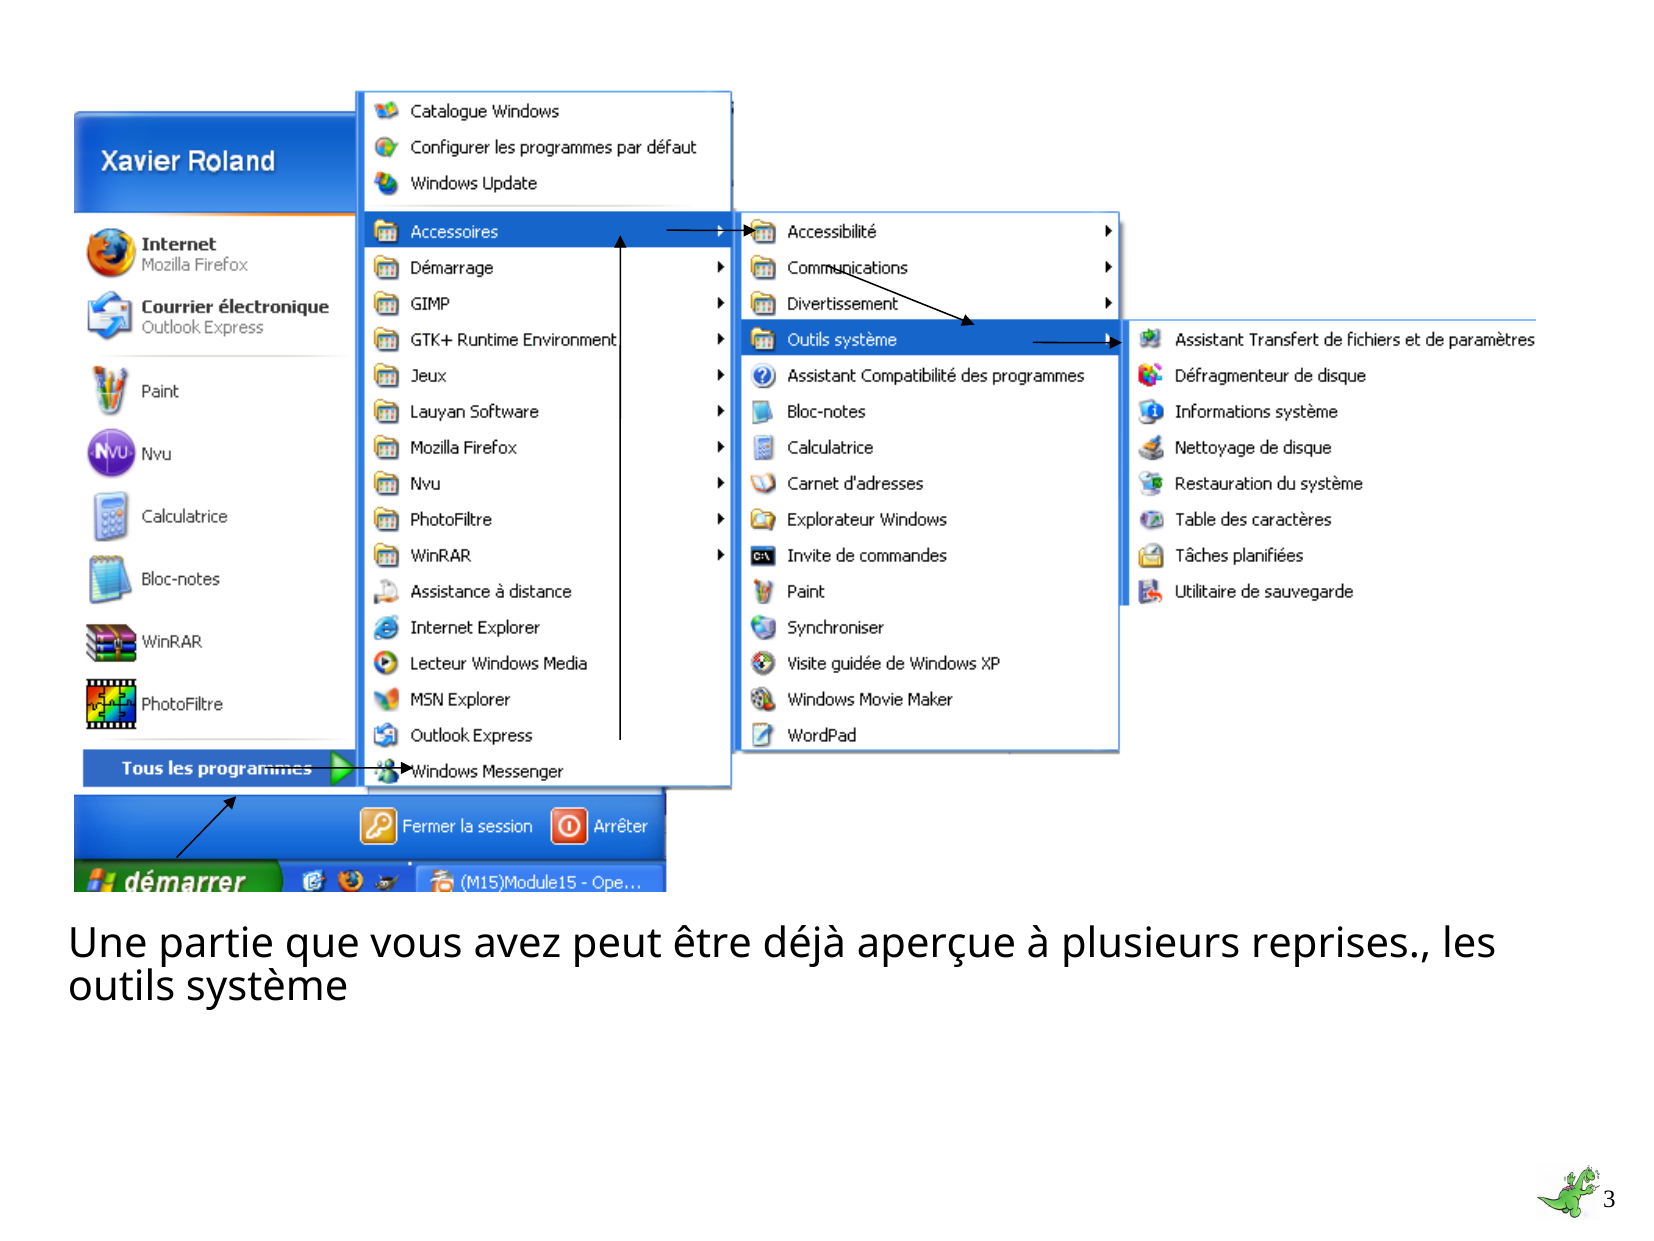

Une partie que vous avez peut être déjà aperçue à plusieurs reprises., les
outils système
3